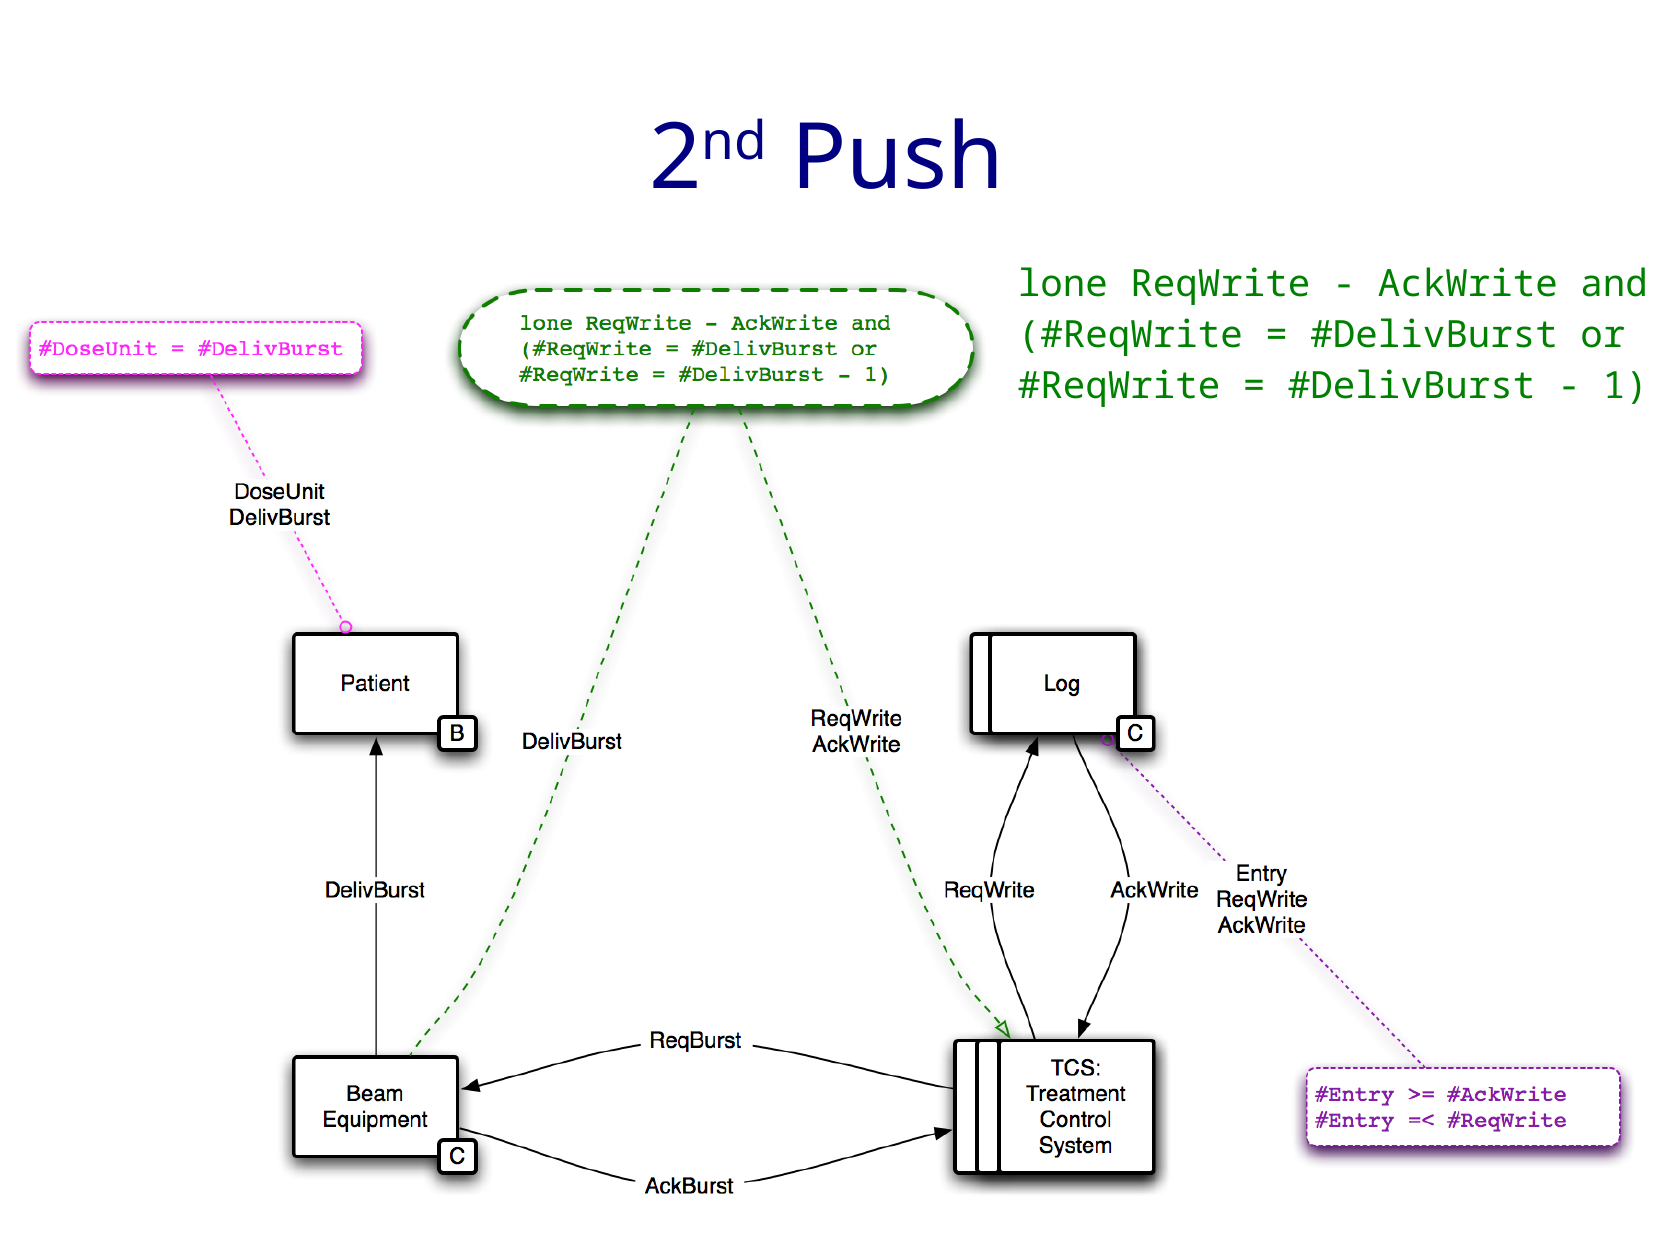

# 2nd Push
lone ReqWrite - AckWrite and
(#ReqWrite = #DelivBurst or
#ReqWrite = #DelivBurst - 1)